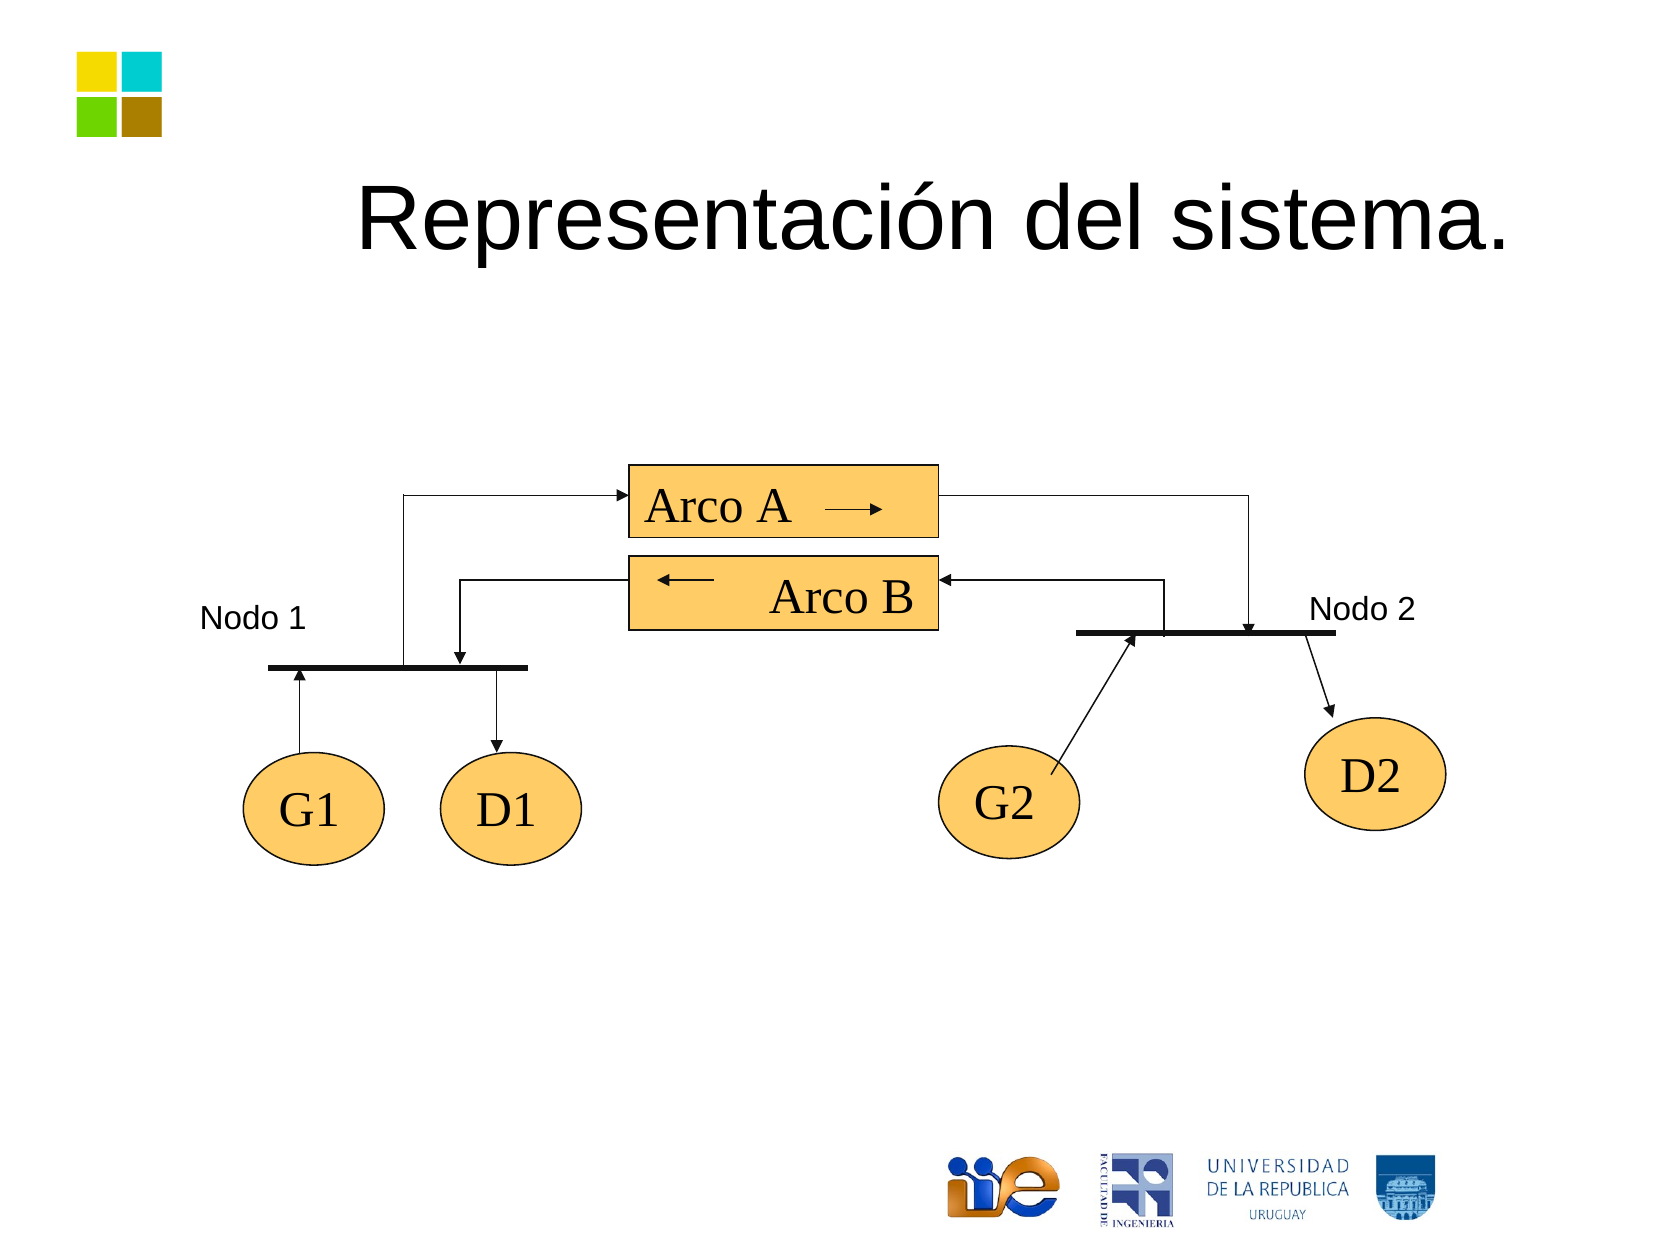

# Representación del sistema.
Arco A
 Arco B
Nodo 2
Nodo 1
D2
G2
G1
D1